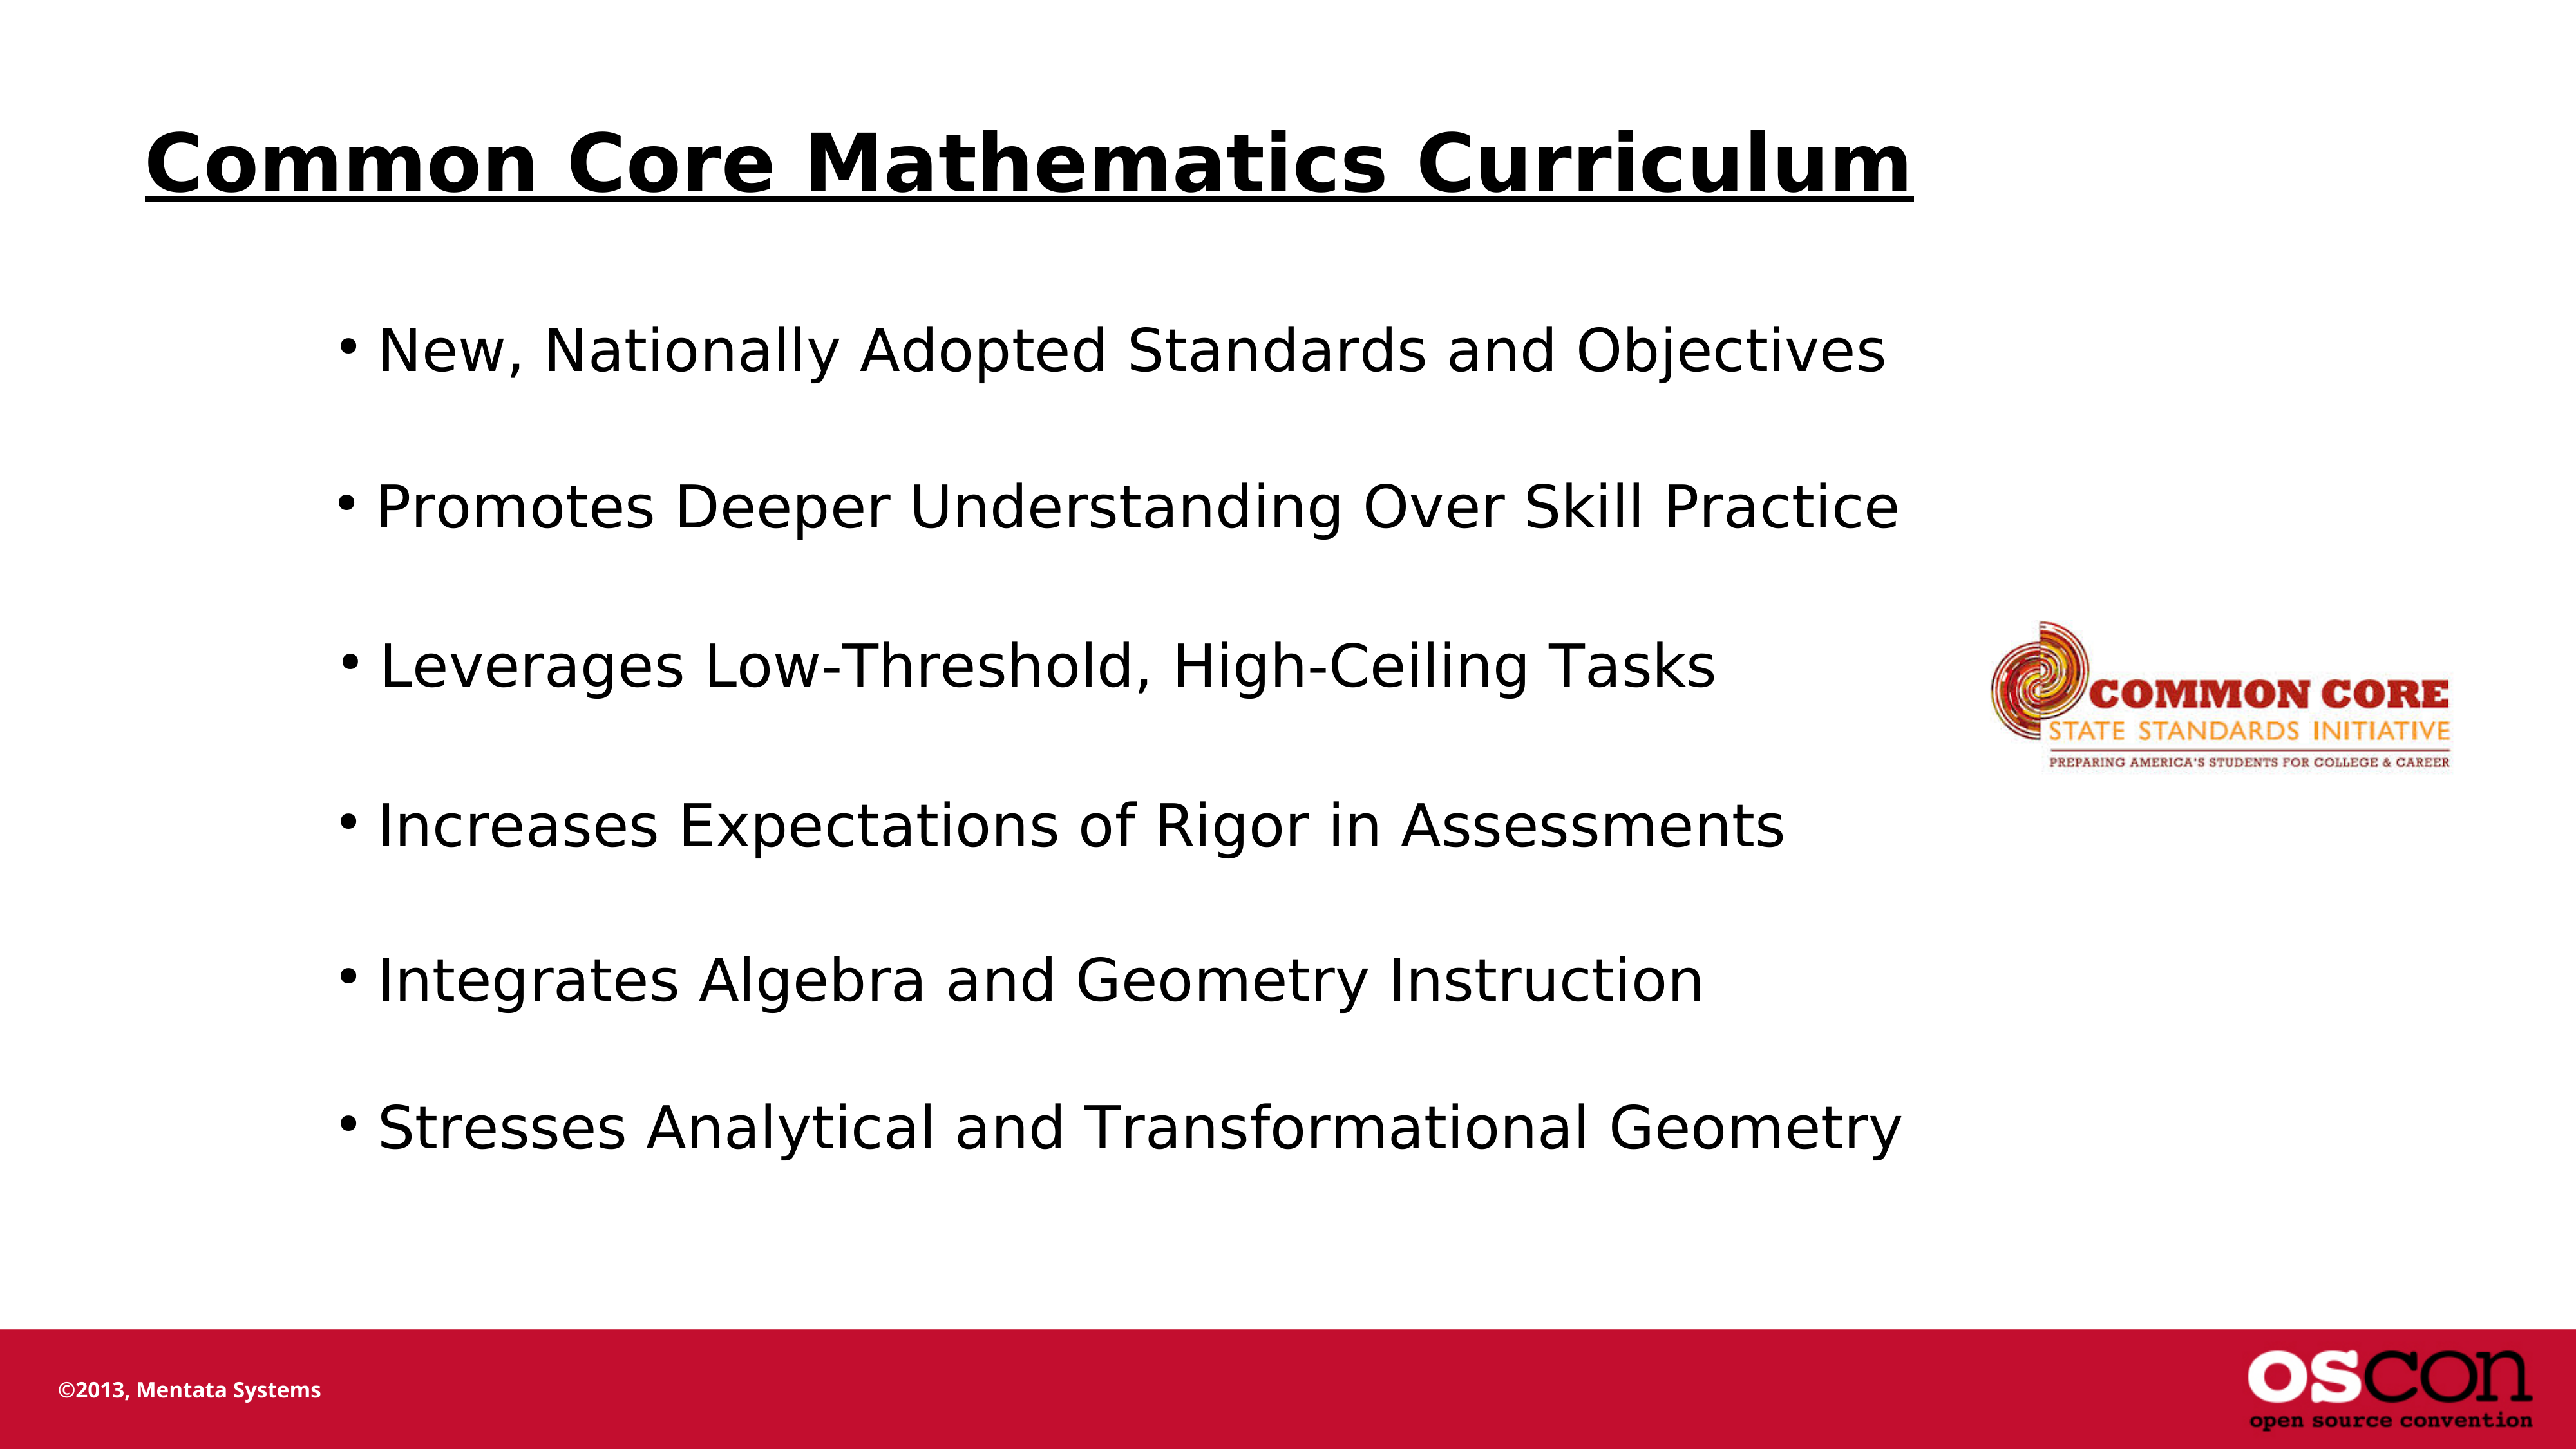

#
Common Core Mathematics Curriculum
 New, Nationally Adopted Standards and Objectives
 Promotes Deeper Understanding Over Skill Practice
 Leverages Low-Threshold, High-Ceiling Tasks
 Increases Expectations of Rigor in Assessments
 Integrates Algebra and Geometry Instruction
 Stresses Analytical and Transformational Geometry
©2013, Mentata Systems